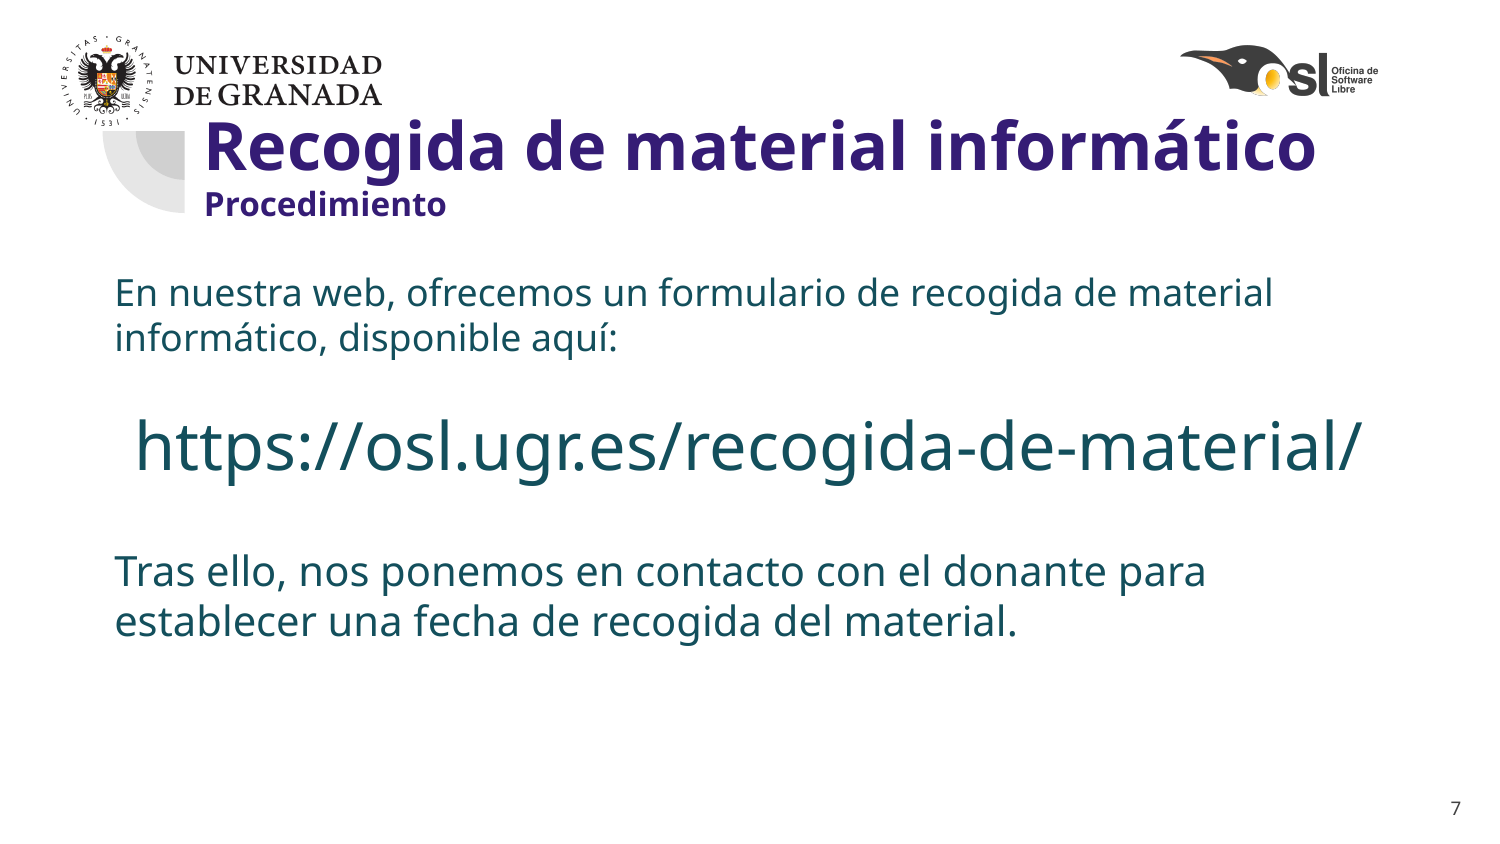

# Recogida de material informático Procedimiento
En nuestra web, ofrecemos un formulario de recogida de material informático, disponible aquí:
https://osl.ugr.es/recogida-de-material/
Tras ello, nos ponemos en contacto con el donante para establecer una fecha de recogida del material.